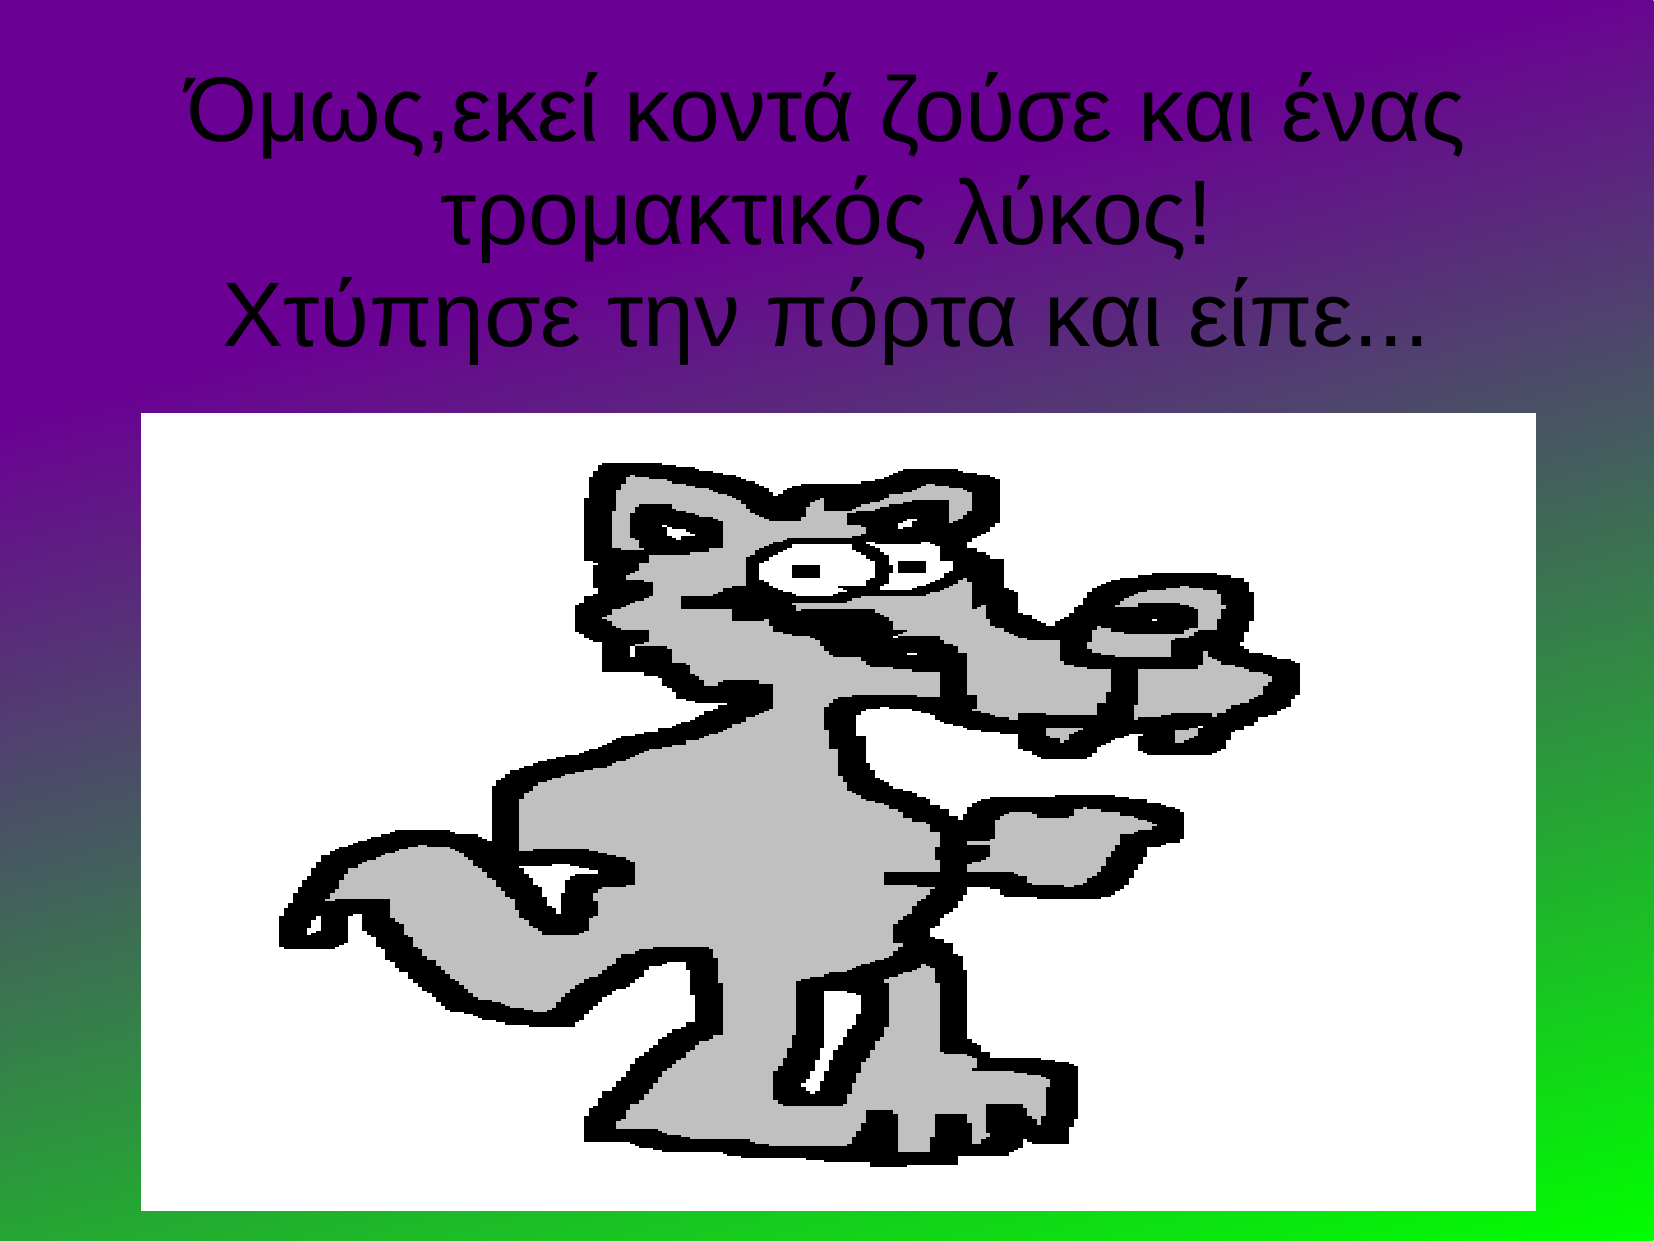

# Όμως,εκεί κοντά ζούσε και ένας τρομακτικός λύκος! Χτύπησε την πόρτα και είπε...